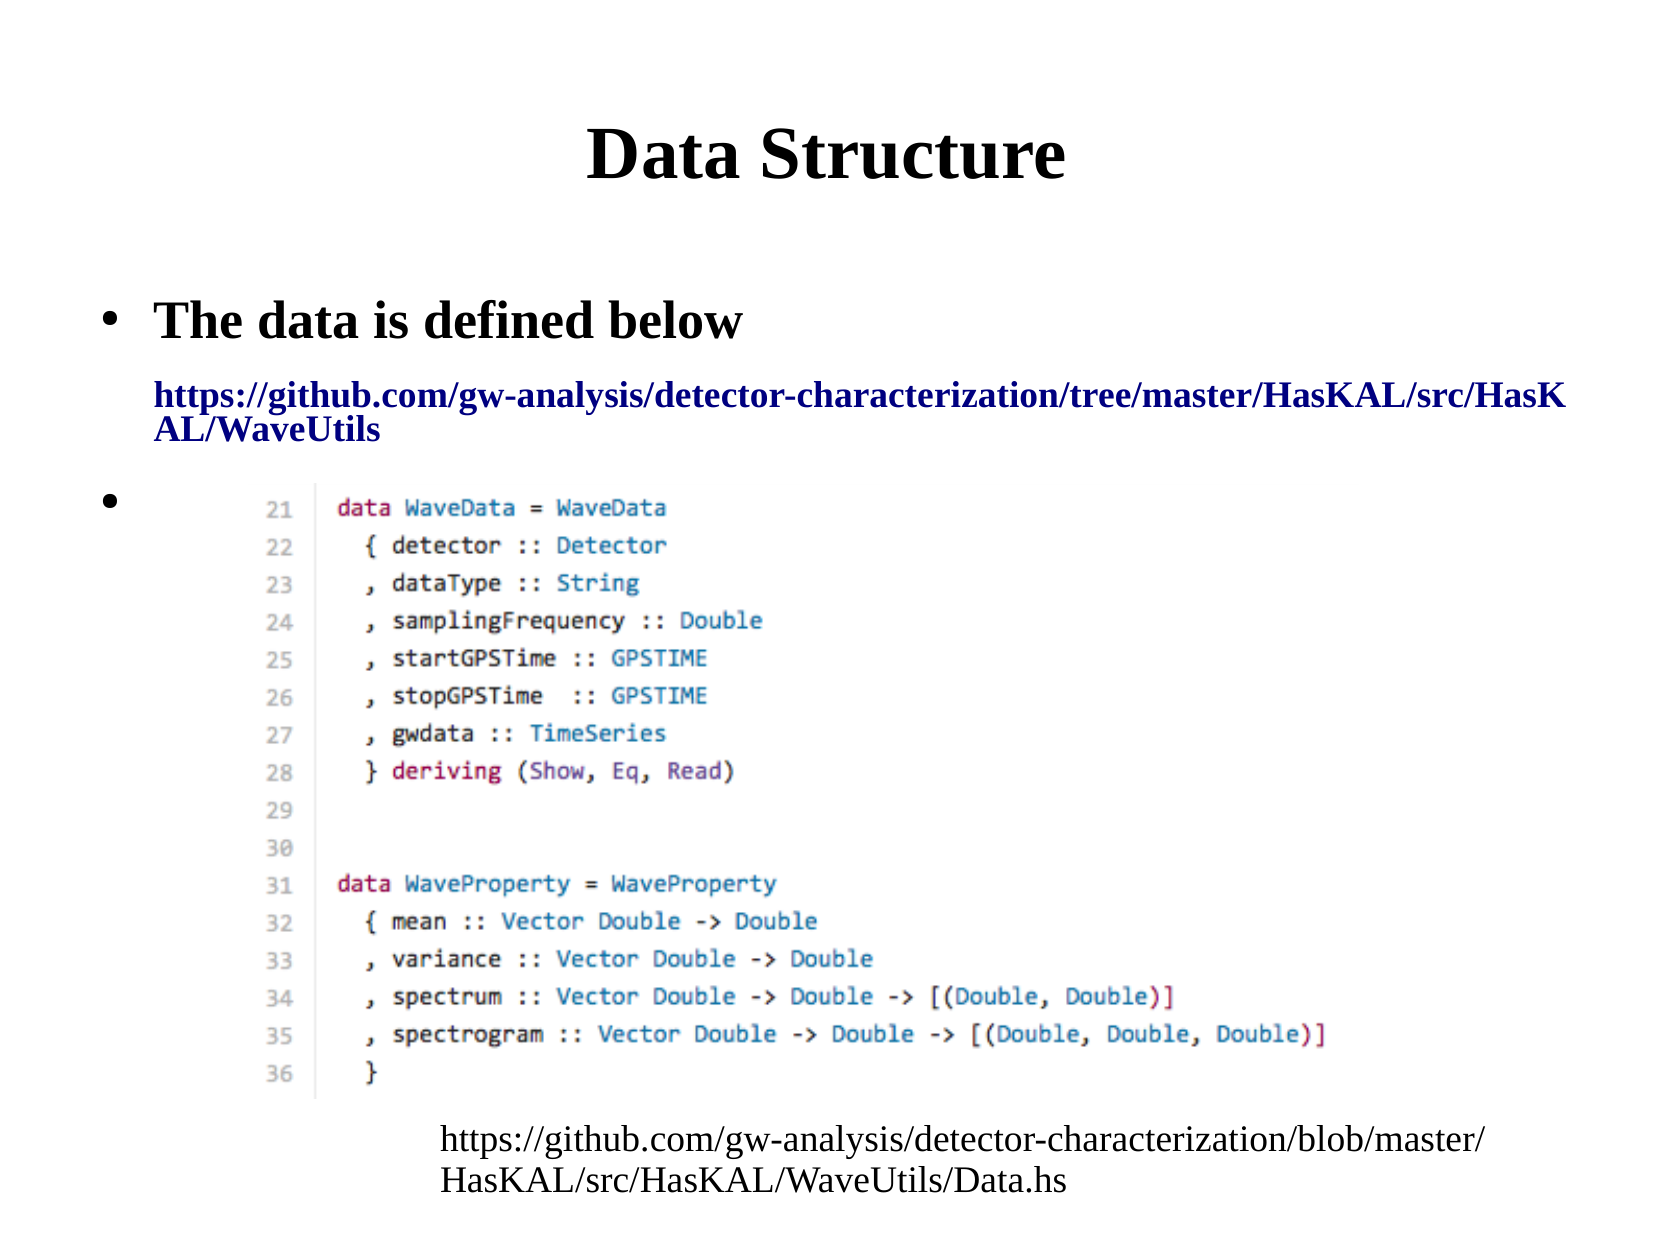

# Data Structure
The data is defined below
https://github.com/gw-analysis/detector-characterization/tree/master/HasKAL/src/HasKAL/WaveUtils
https://github.com/gw-analysis/detector-characterization/blob/master/HasKAL/src/HasKAL/WaveUtils/Data.hs